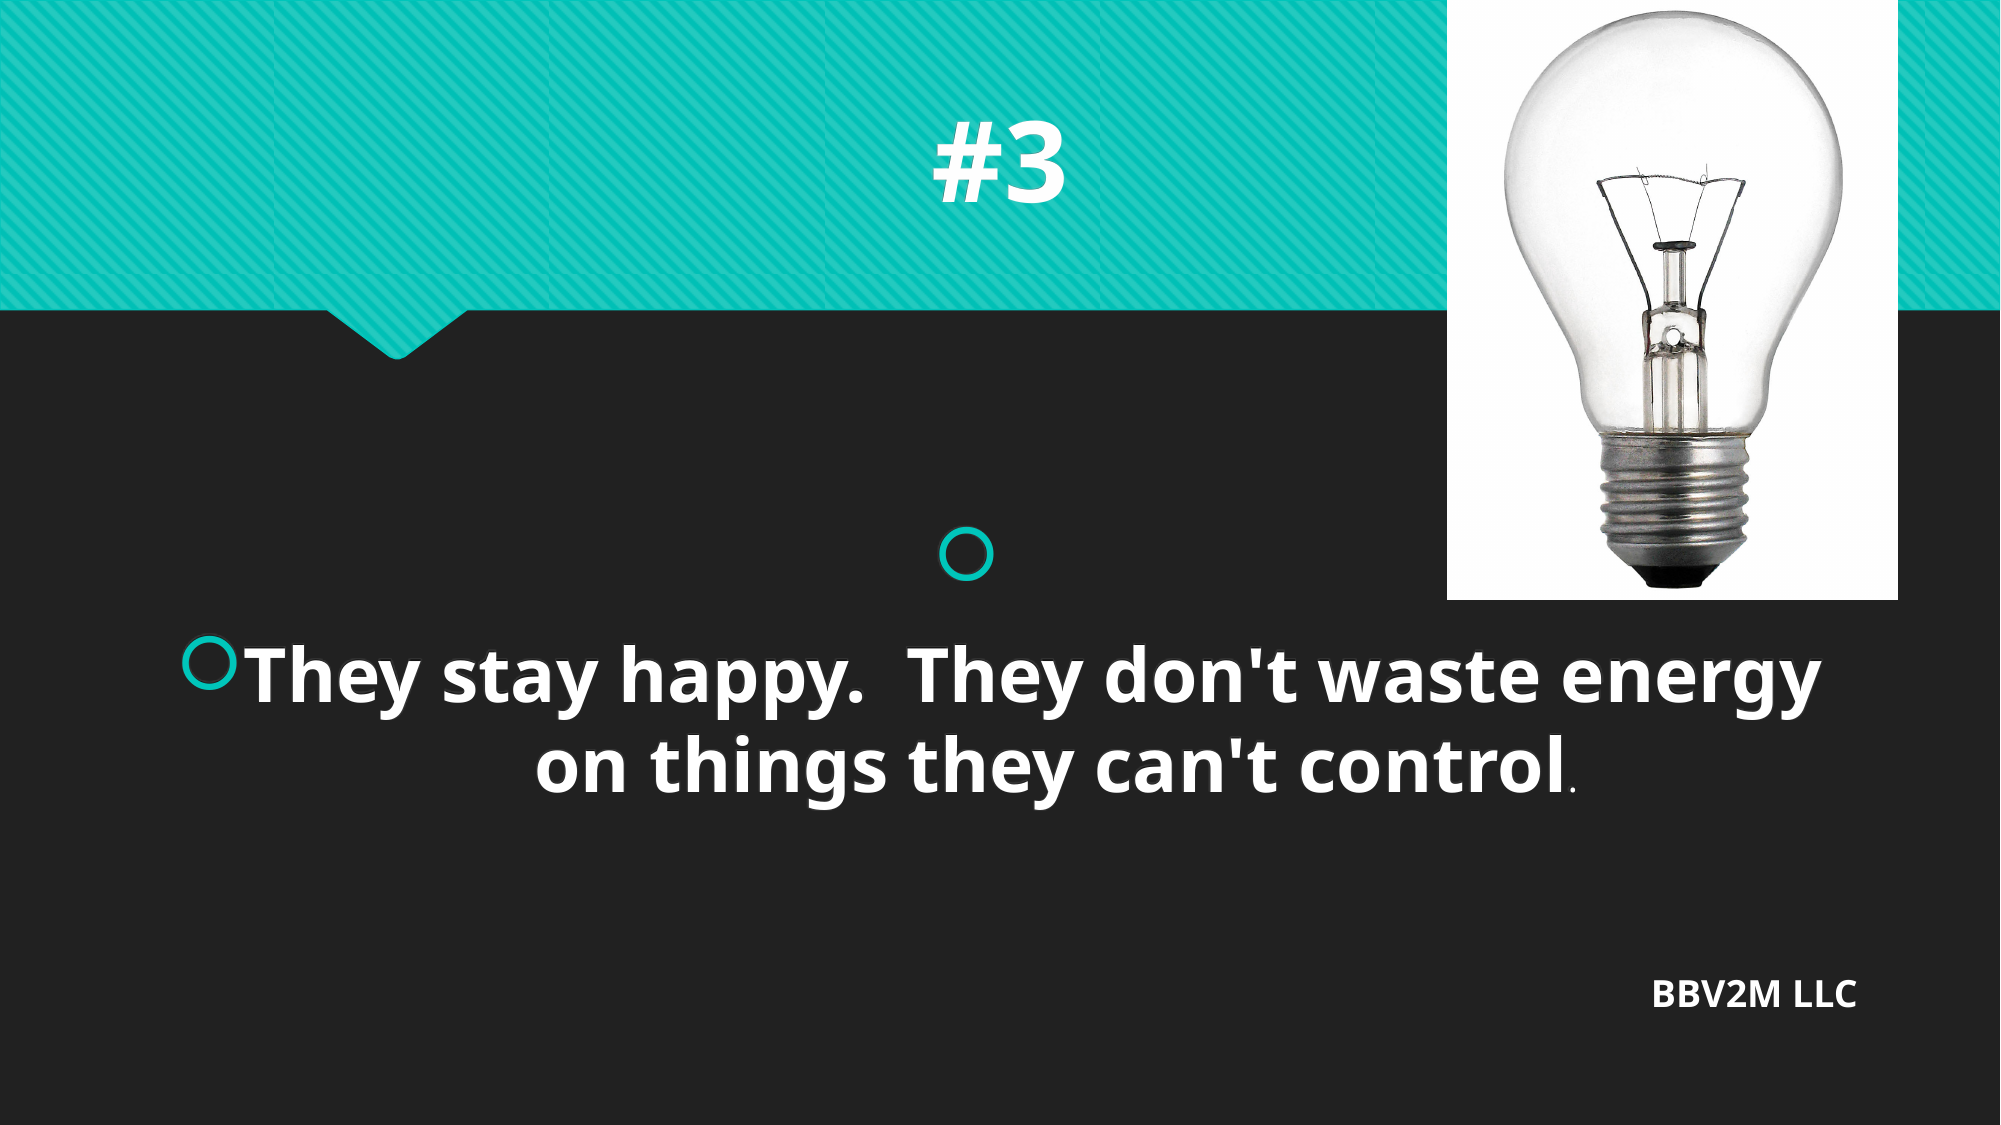

# #3
They stay happy.  They don't waste energy on things they can't control.
BBV2M LLC